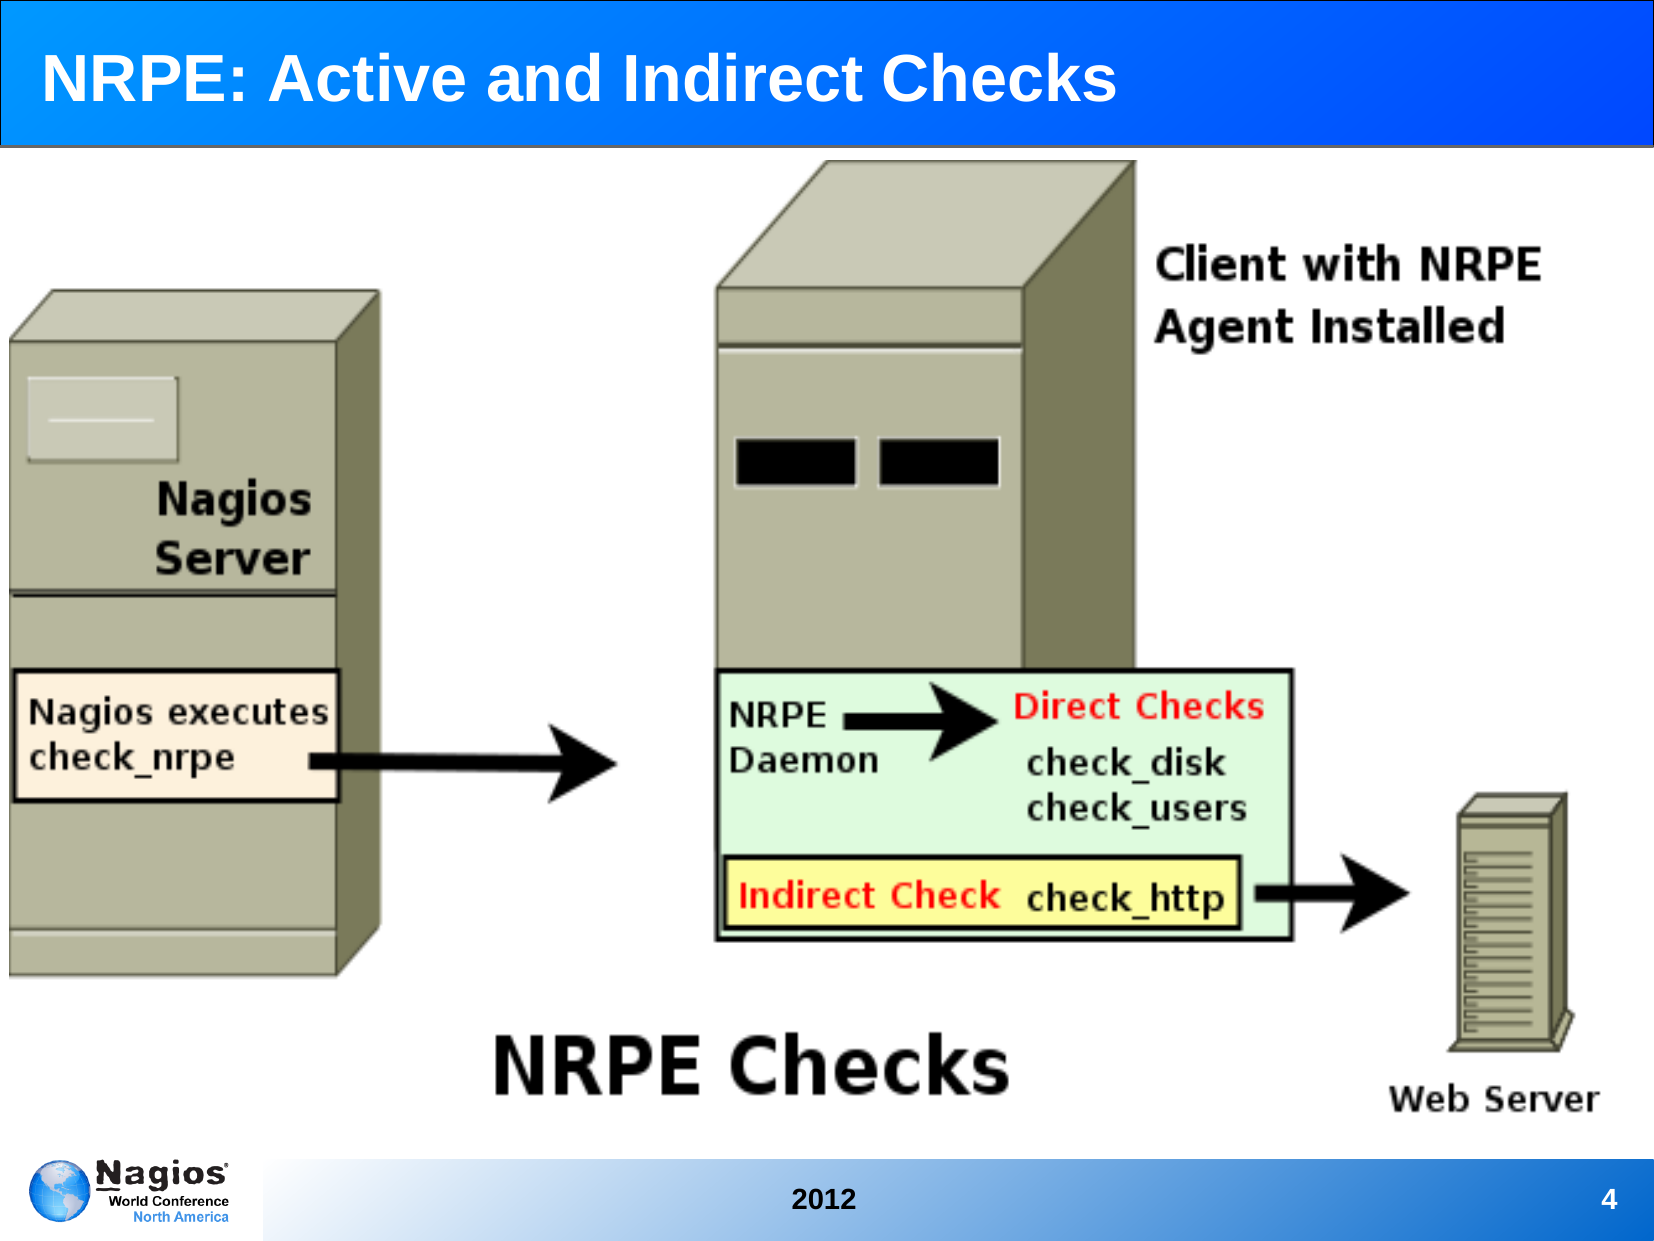

# NRPE: Active and Indirect Checks
2011
4